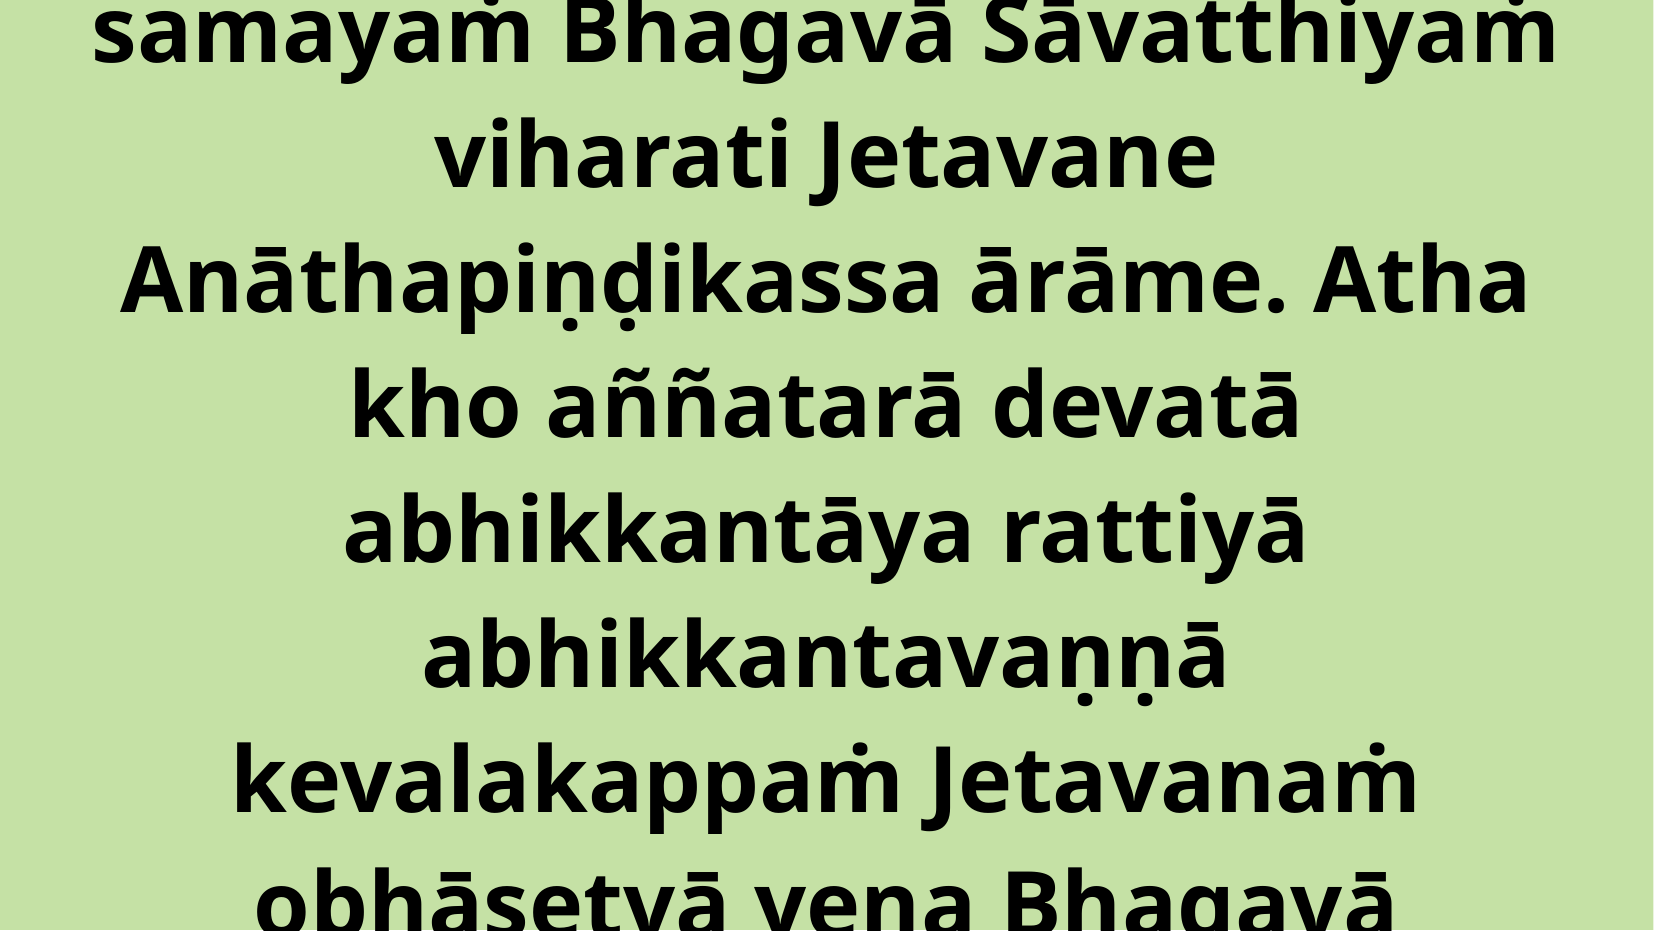

# Evaṁ me sutaṁ. Ekaṁ samayaṁ Bhagavā Sāvatthiyaṁ viharati Jetavane Anāthapiṇḍikassa ārāme. Atha kho aññatarā devatā abhikkantāya rattiyā abhikkantavaṇṇā kevalakappaṁ Jetavanaṁ obhāsetvā yena Bhagavā tenupasaṅkami.